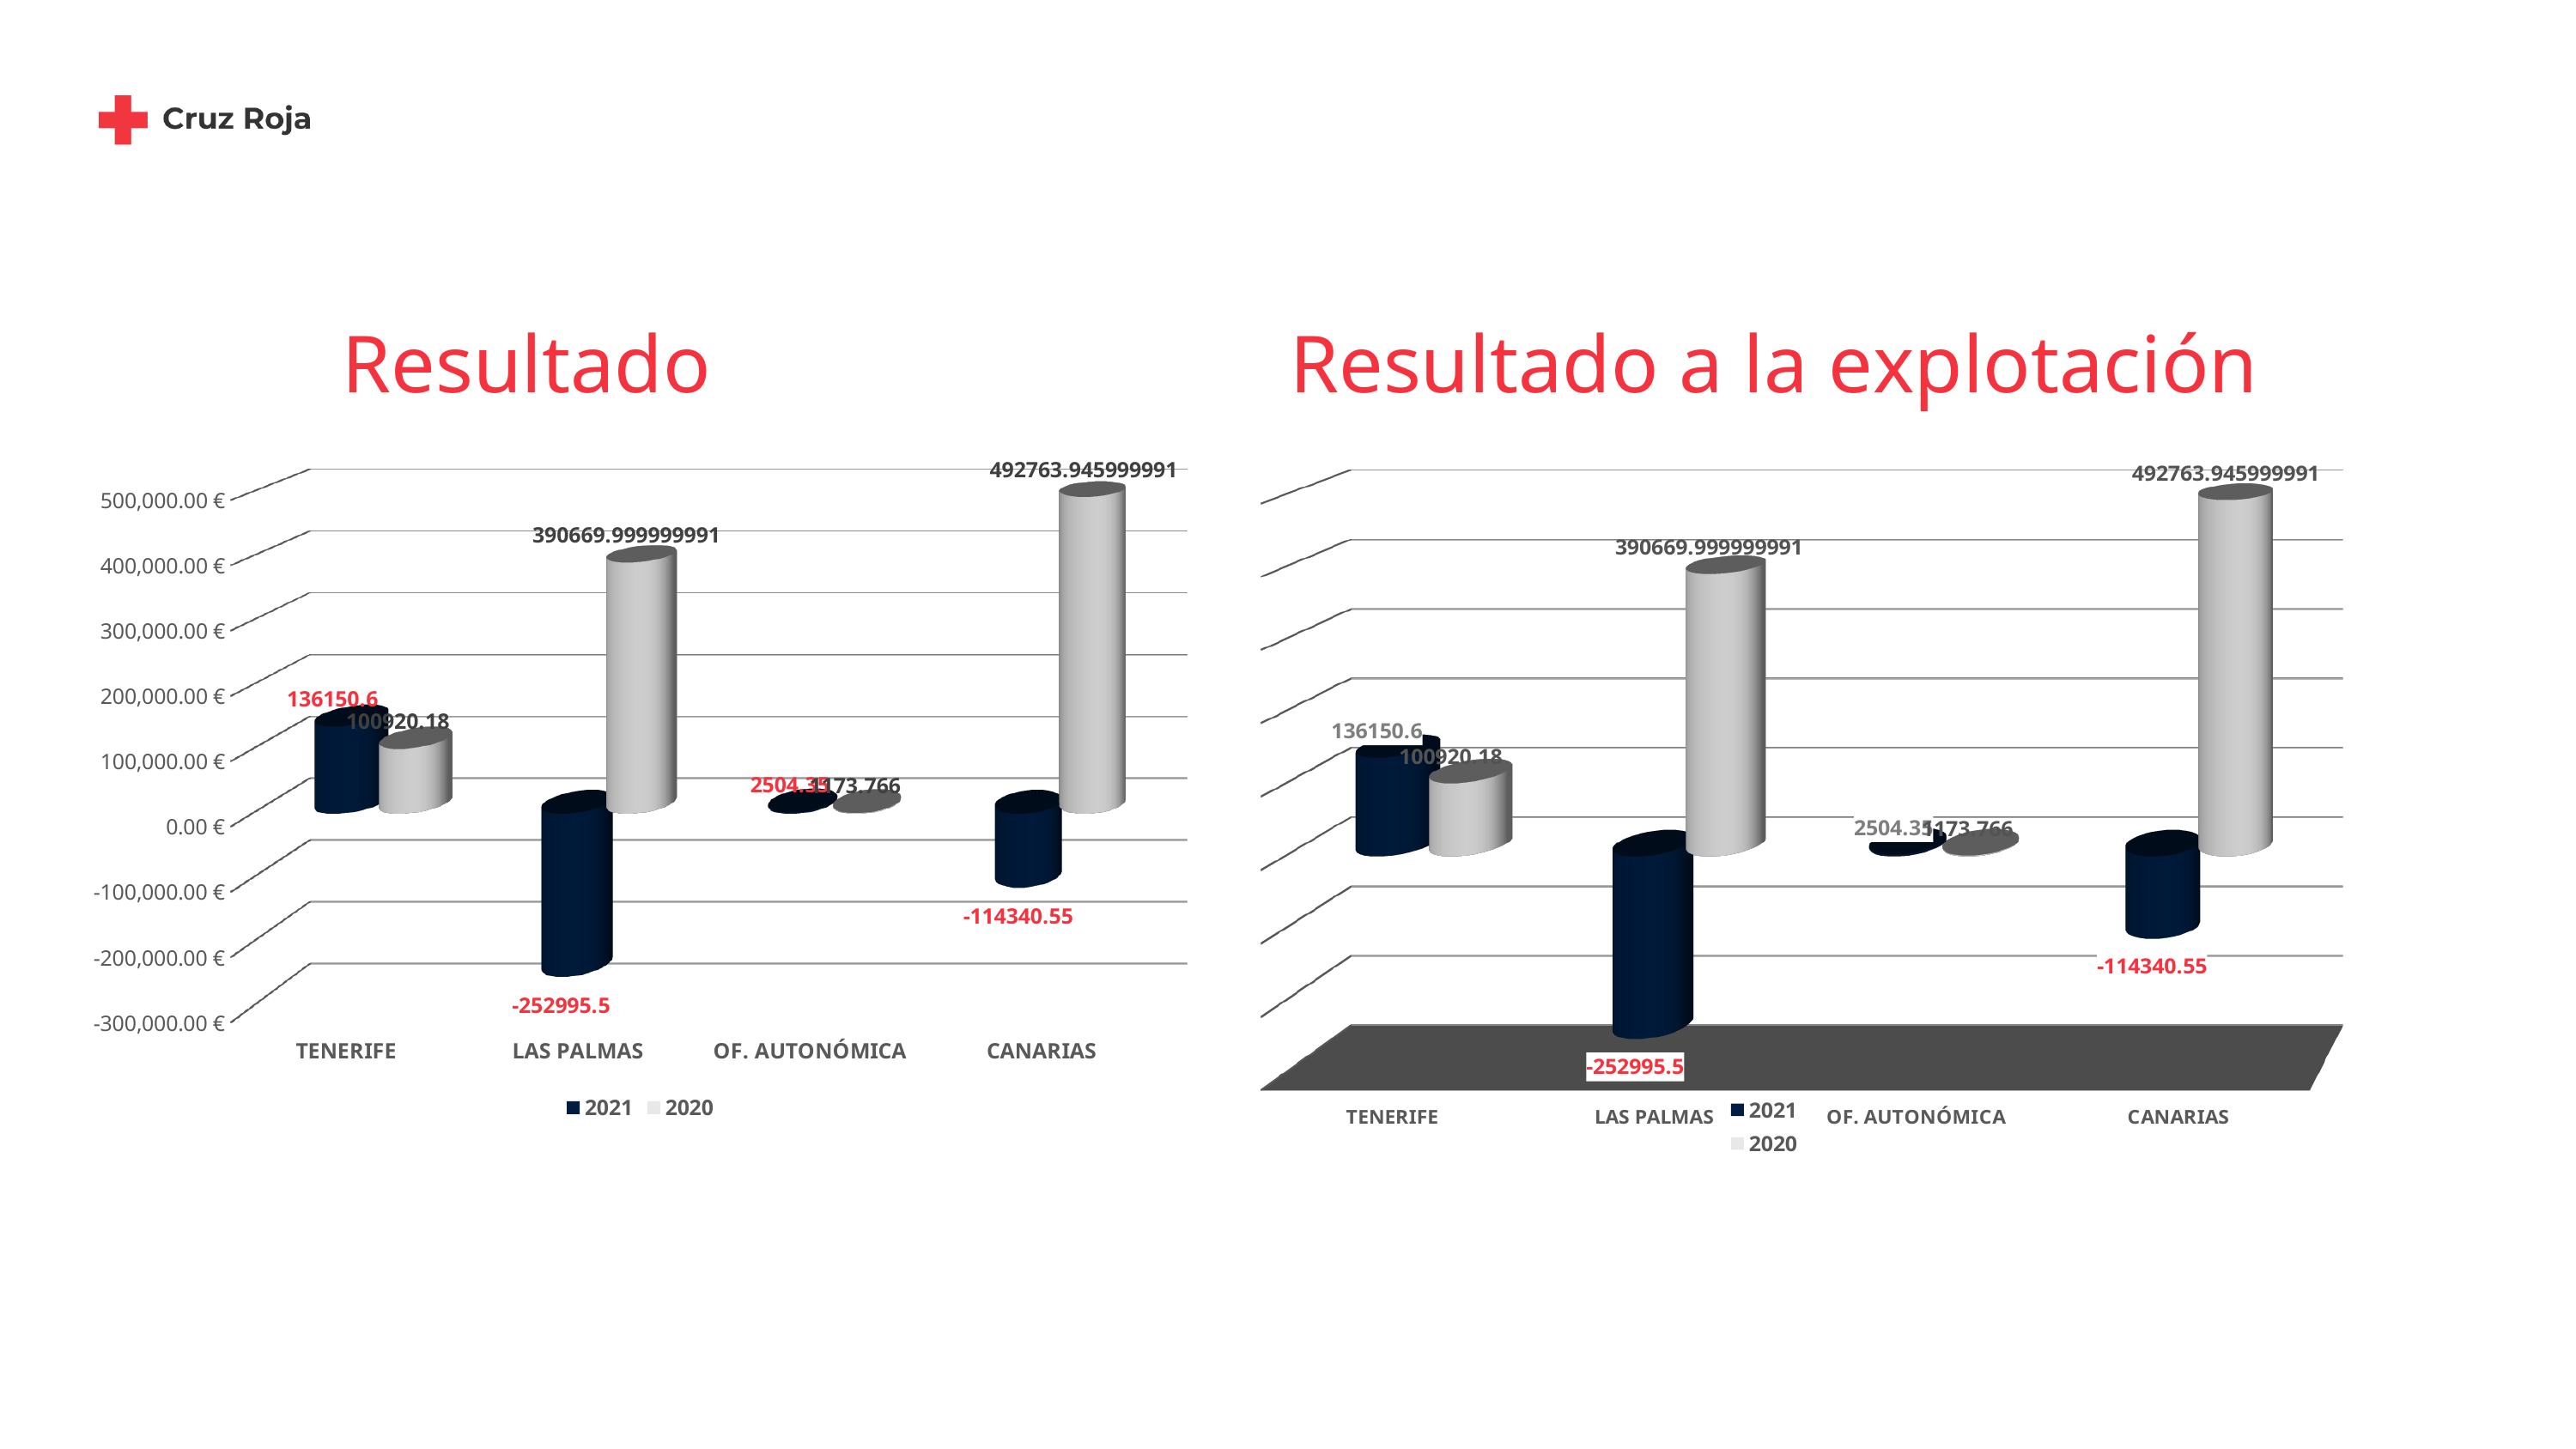

Resultado
Resultado a la explotación
[unsupported chart]
[unsupported chart]